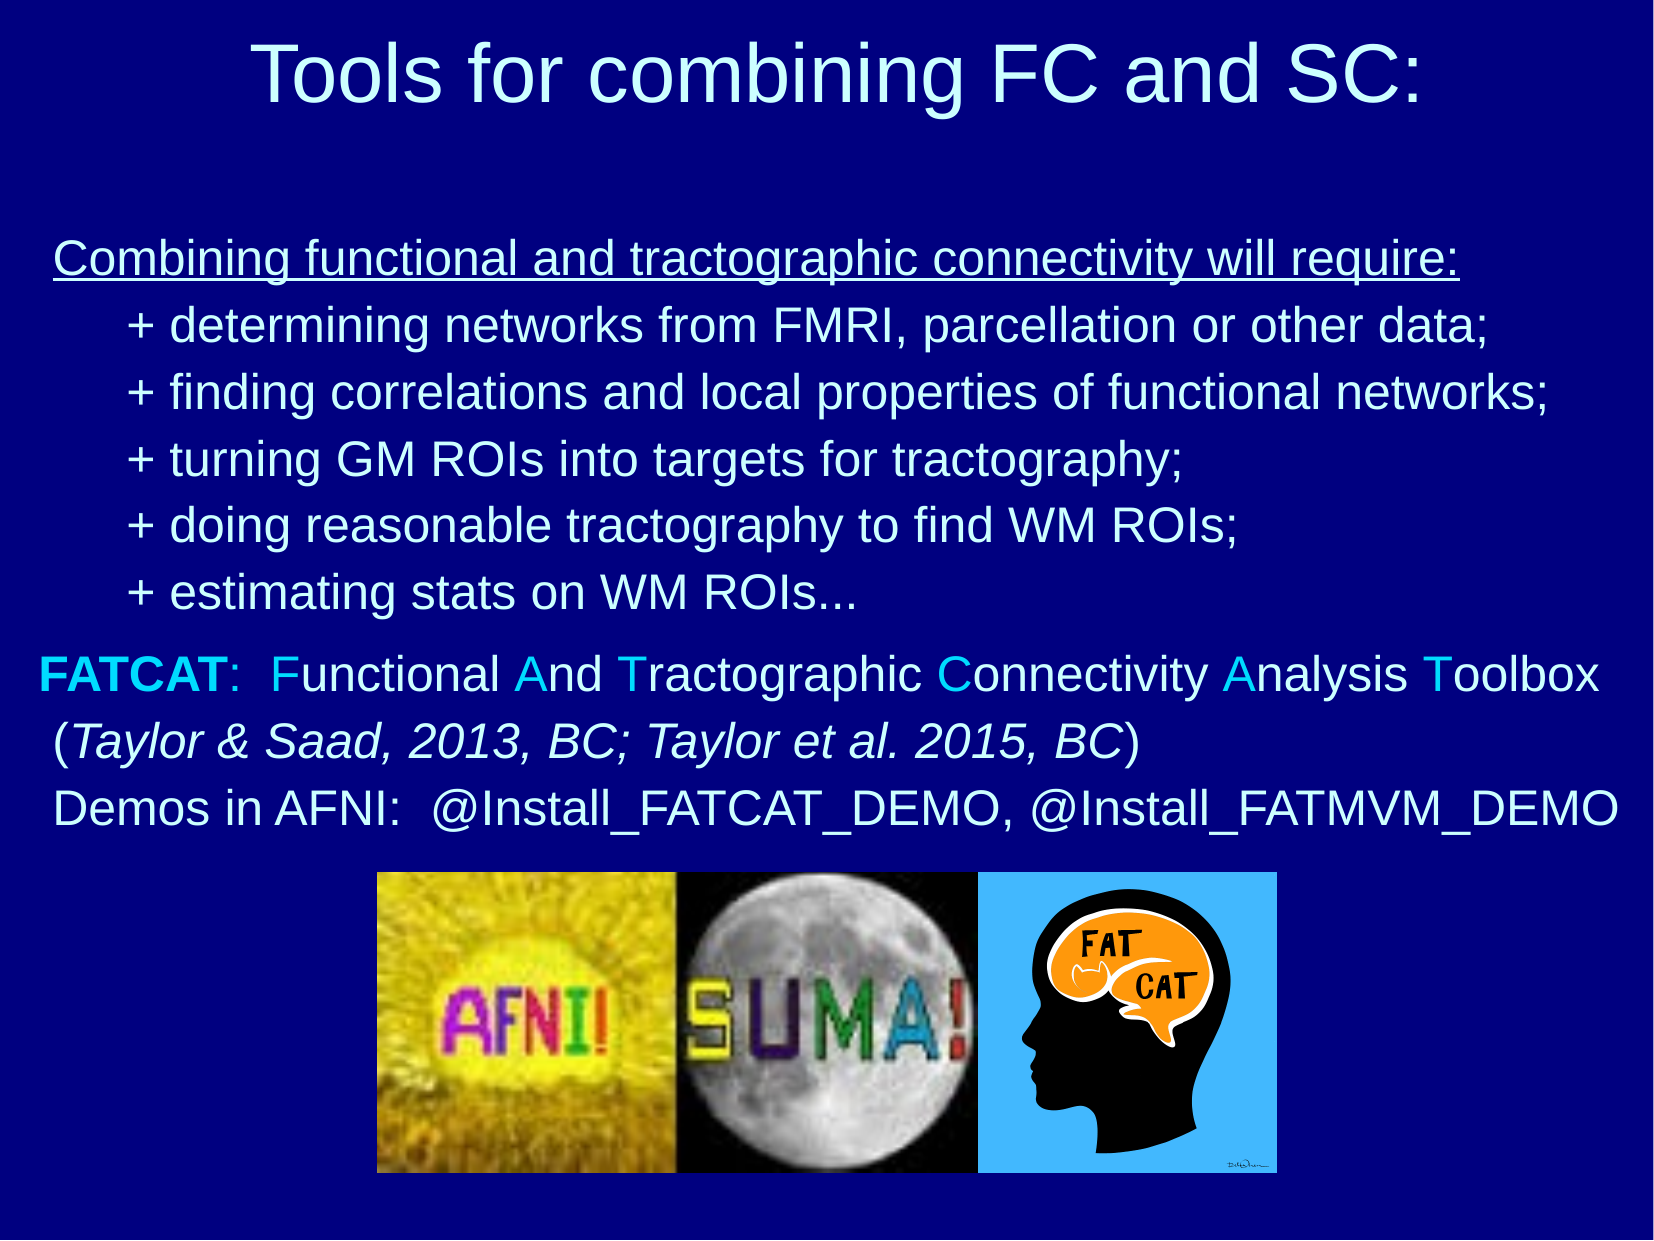

# Tools for combining FC and SC:
Combining functional and tractographic connectivity will require:
	+ determining networks from FMRI, parcellation or other data;
	+ finding correlations and local properties of functional networks;
	+ turning GM ROIs into targets for tractography;
	+ doing reasonable tractography to find WM ROIs;
	+ estimating stats on WM ROIs...
FATCAT: Functional And Tractographic Connectivity Analysis Toolbox
 (Taylor & Saad, 2013, BC; Taylor et al. 2015, BC)
 Demos in AFNI: @Install_FATCAT_DEMO, @Install_FATMVM_DEMO